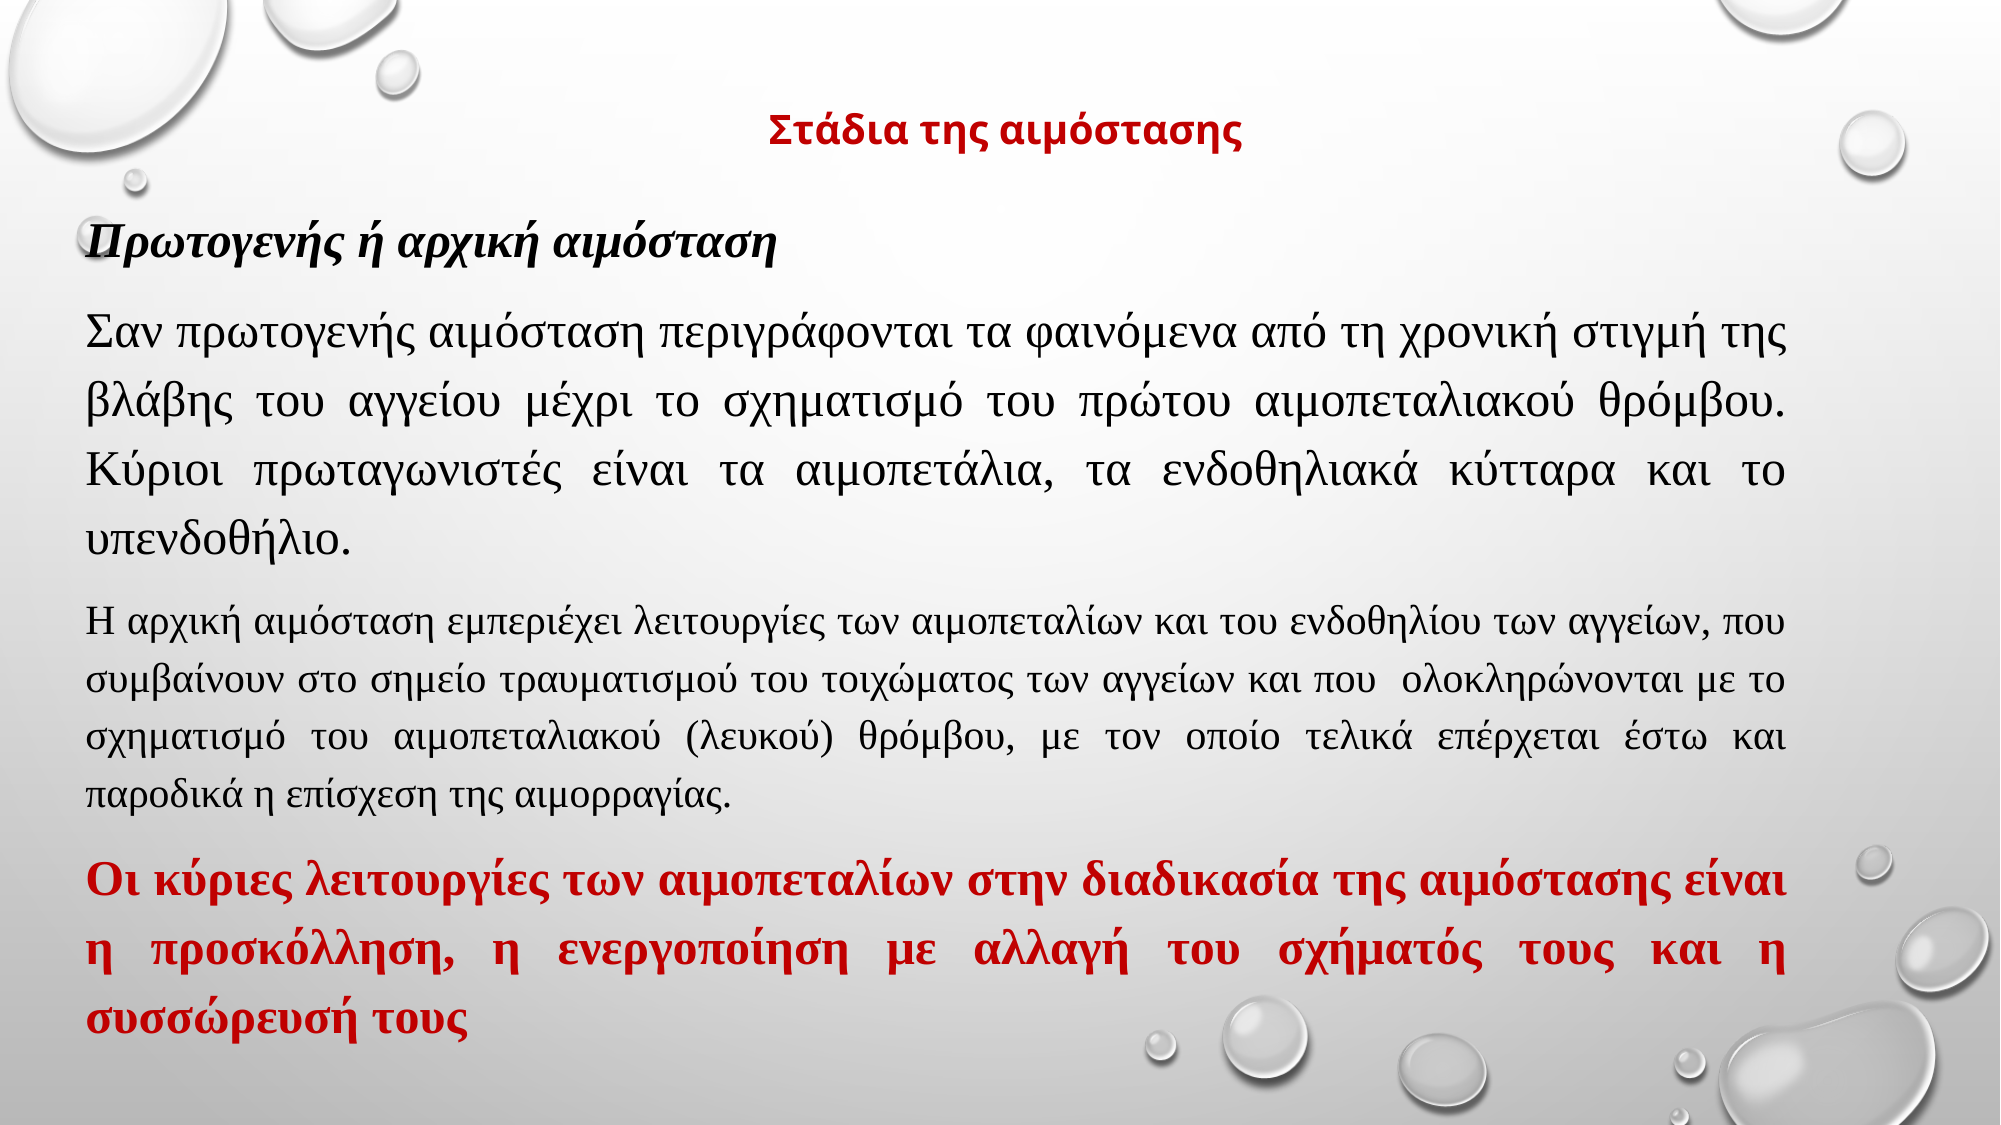

# Στάδια της αιμόστασης
Πρωτογενής ή αρχική αιμόσταση
Σαν πρωτογενής αιμόσταση περιγράφονται τα φαινόμενα από τη χρονική στιγμή της βλάβης του αγγείου μέχρι το σχηματισμό του πρώτου αιμοπεταλιακού θρόμβου. Κύριοι πρωταγωνιστές είναι τα αιμοπετάλια, τα ενδοθηλιακά κύτταρα και το υπενδοθήλιο.
Η αρχική αιμόσταση εμπεριέχει λειτουργίες των αιμοπεταλίων και του ενδοθηλίου των αγγείων, που συμβαίνουν στο σημείο τραυματισμού του τοιχώματος των αγγείων και που ολοκληρώνονται με το σχηματισμό του αιμοπεταλιακού (λευκού) θρόμβου, με τον οποίο τελικά επέρχεται έστω και παροδικά η επίσχεση της αιμορραγίας.
Οι κύριες λειτουργίες των αιμοπεταλίων στην διαδικασία της αιμόστασης είναι η προσκόλληση, η ενεργοποίηση με αλλαγή του σχήματός τους και η συσσώρευσή τους